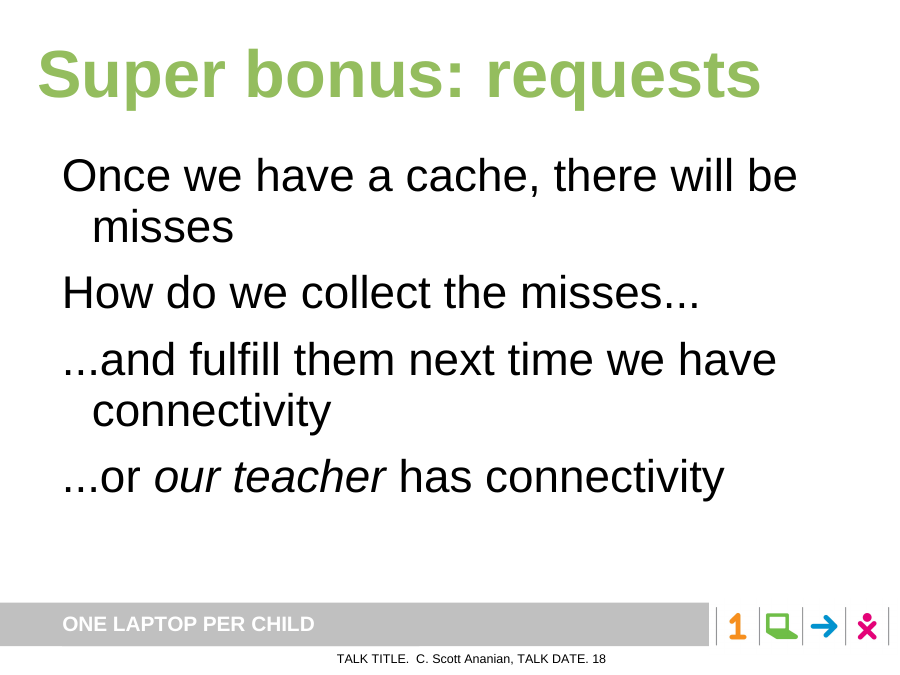

# Super bonus: requests
Once we have a cache, there will be misses
How do we collect the misses...
...and fulfill them next time we have connectivity
...or our teacher has connectivity